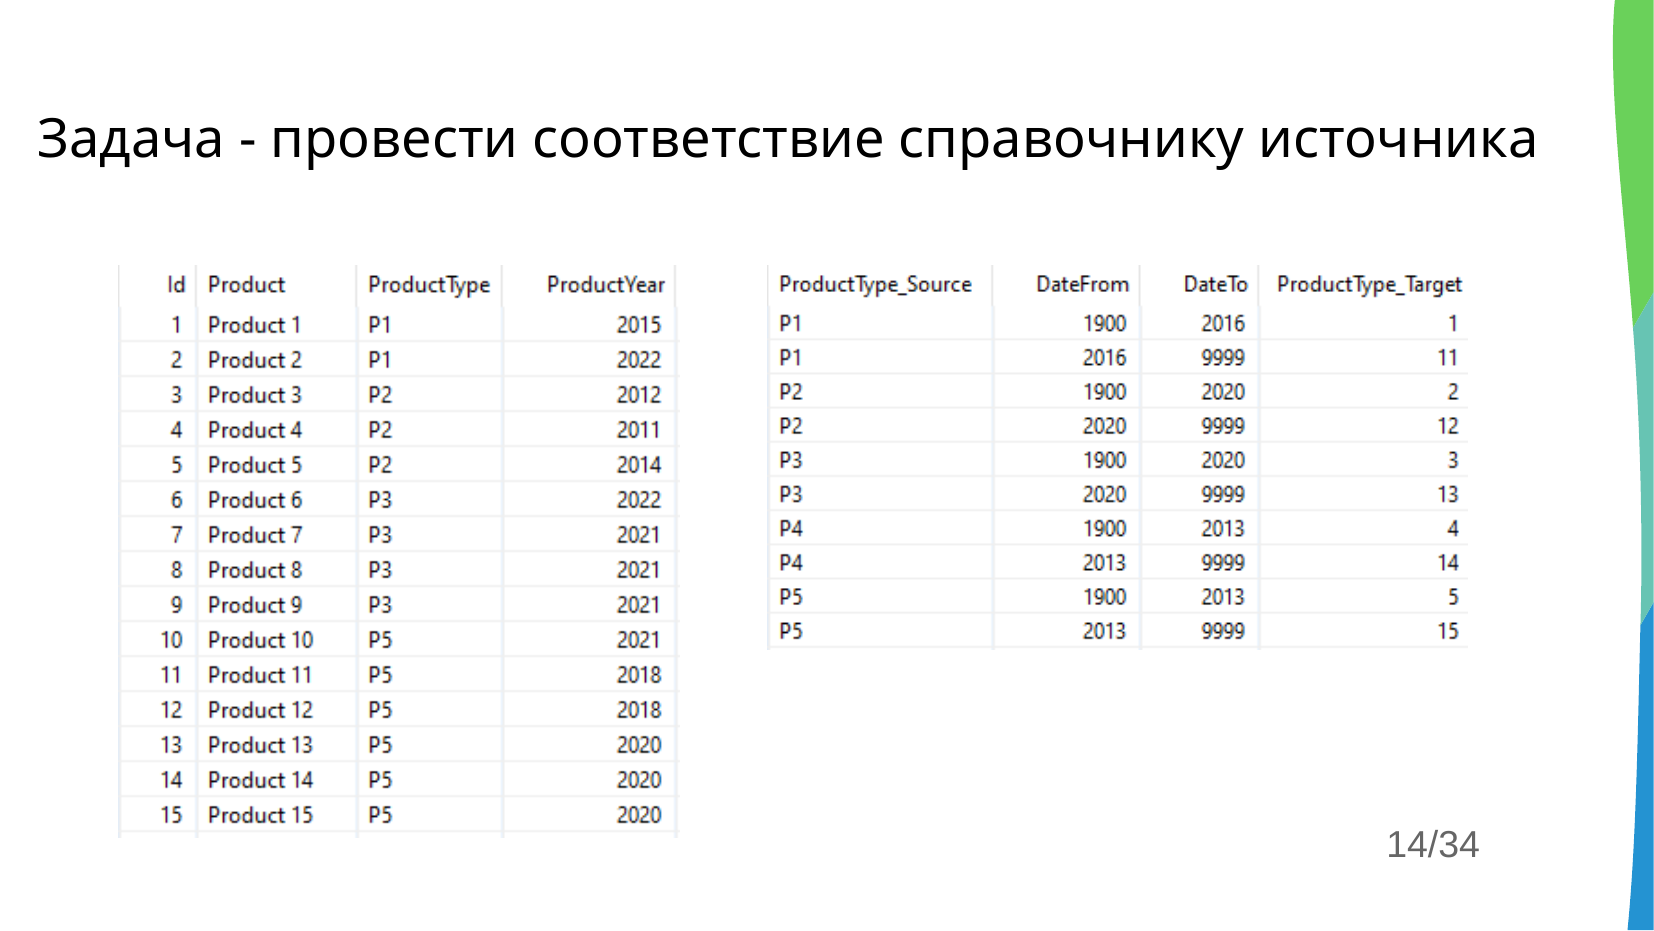

# Задача - провести соответствие справочнику источника